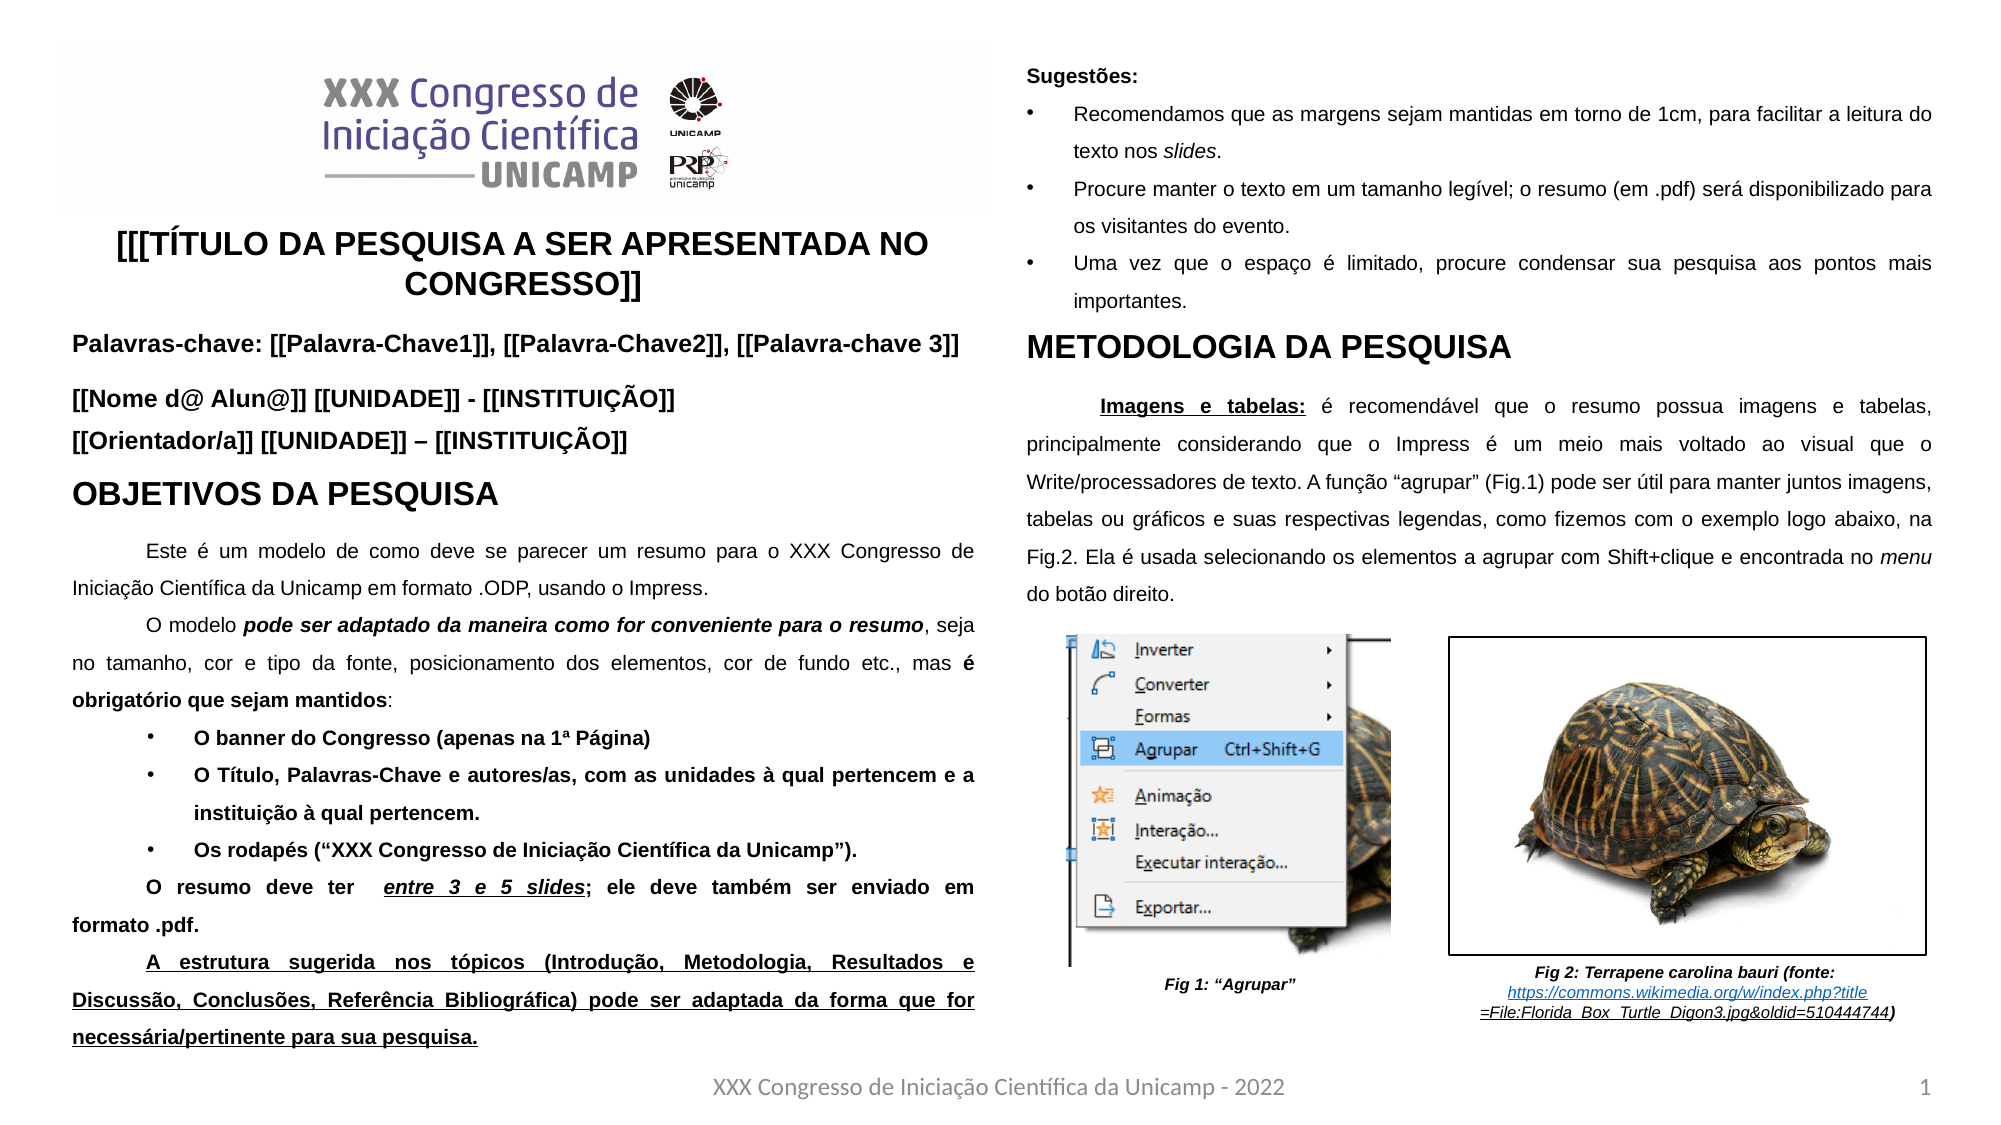

Sugestões:
Recomendamos que as margens sejam mantidas em torno de 1cm, para facilitar a leitura do texto nos slides.
Procure manter o texto em um tamanho legível; o resumo (em .pdf) será disponibilizado para os visitantes do evento.
Uma vez que o espaço é limitado, procure condensar sua pesquisa aos pontos mais importantes.
METODOLOGIA DA PESQUISA
	Imagens e tabelas: é recomendável que o resumo possua imagens e tabelas, principalmente considerando que o Impress é um meio mais voltado ao visual que o Write/processadores de texto. A função “agrupar” (Fig.1) pode ser útil para manter juntos imagens, tabelas ou gráficos e suas respectivas legendas, como fizemos com o exemplo logo abaixo, na Fig.2. Ela é usada selecionando os elementos a agrupar com Shift+clique e encontrada no menu do botão direito.
[[[TÍTULO DA PESQUISA A SER APRESENTADA NO CONGRESSO]]
Palavras-chave: [[Palavra-Chave1]], [[Palavra-Chave2]], [[Palavra-chave 3]]
[[Nome d@ Alun@]] [[UNIDADE]] - [[INSTITUIÇÃO]]
[[Orientador/a]] [[UNIDADE]] – [[INSTITUIÇÃO]]
OBJETIVOS DA PESQUISA
	Este é um modelo de como deve se parecer um resumo para o XXX Congresso de Iniciação Científica da Unicamp em formato .ODP, usando o Impress.
	O modelo pode ser adaptado da maneira como for conveniente para o resumo, seja no tamanho, cor e tipo da fonte, posicionamento dos elementos, cor de fundo etc., mas é obrigatório que sejam mantidos:
O banner do Congresso (apenas na 1ª Página)
O Título, Palavras-Chave e autores/as, com as unidades à qual pertencem e a instituição à qual pertencem.
Os rodapés (“XXX Congresso de Iniciação Científica da Unicamp”).
	O resumo deve ter entre 3 e 5 slides; ele deve também ser enviado em formato .pdf.
	A estrutura sugerida nos tópicos (Introdução, Metodologia, Resultados e Discussão, Conclusões, Referência Bibliográfica) pode ser adaptada da forma que for necessária/pertinente para sua pesquisa.
Fig 1: “Agrupar”
Fig 2: Terrapene carolina bauri (fonte: https://commons.wikimedia.org/w/index.php?title=File:Florida_Box_Turtle_Digon3.jpg&oldid=510444744)
XXX Congresso de Iniciação Científica da Unicamp - 2022